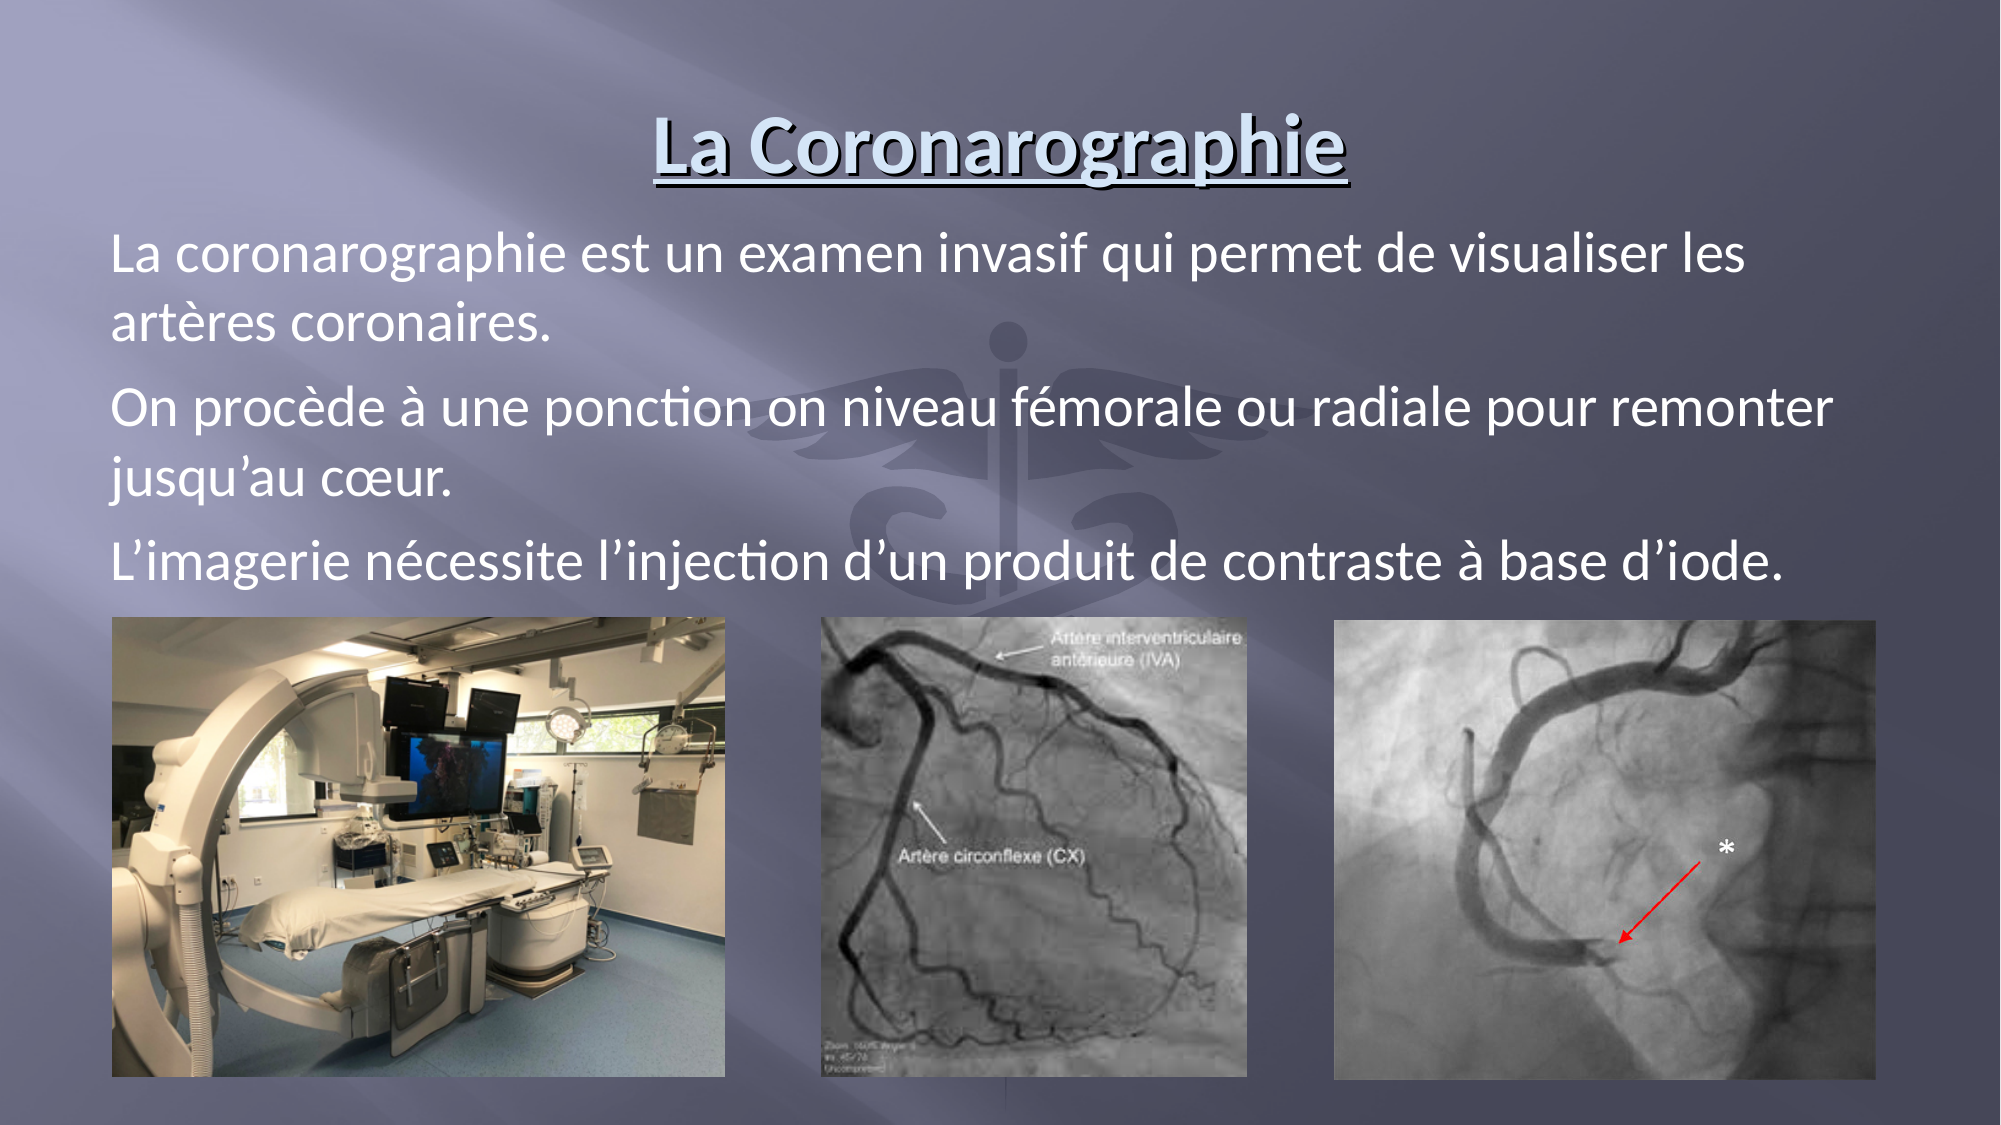

La Coronarographie
# La coronarographie est un examen invasif qui permet de visualiser les artères coronaires.
On procède à une ponction on niveau fémorale ou radiale pour remonter jusqu’au cœur.
L’imagerie nécessite l’injection d’un produit de contraste à base d’iode.